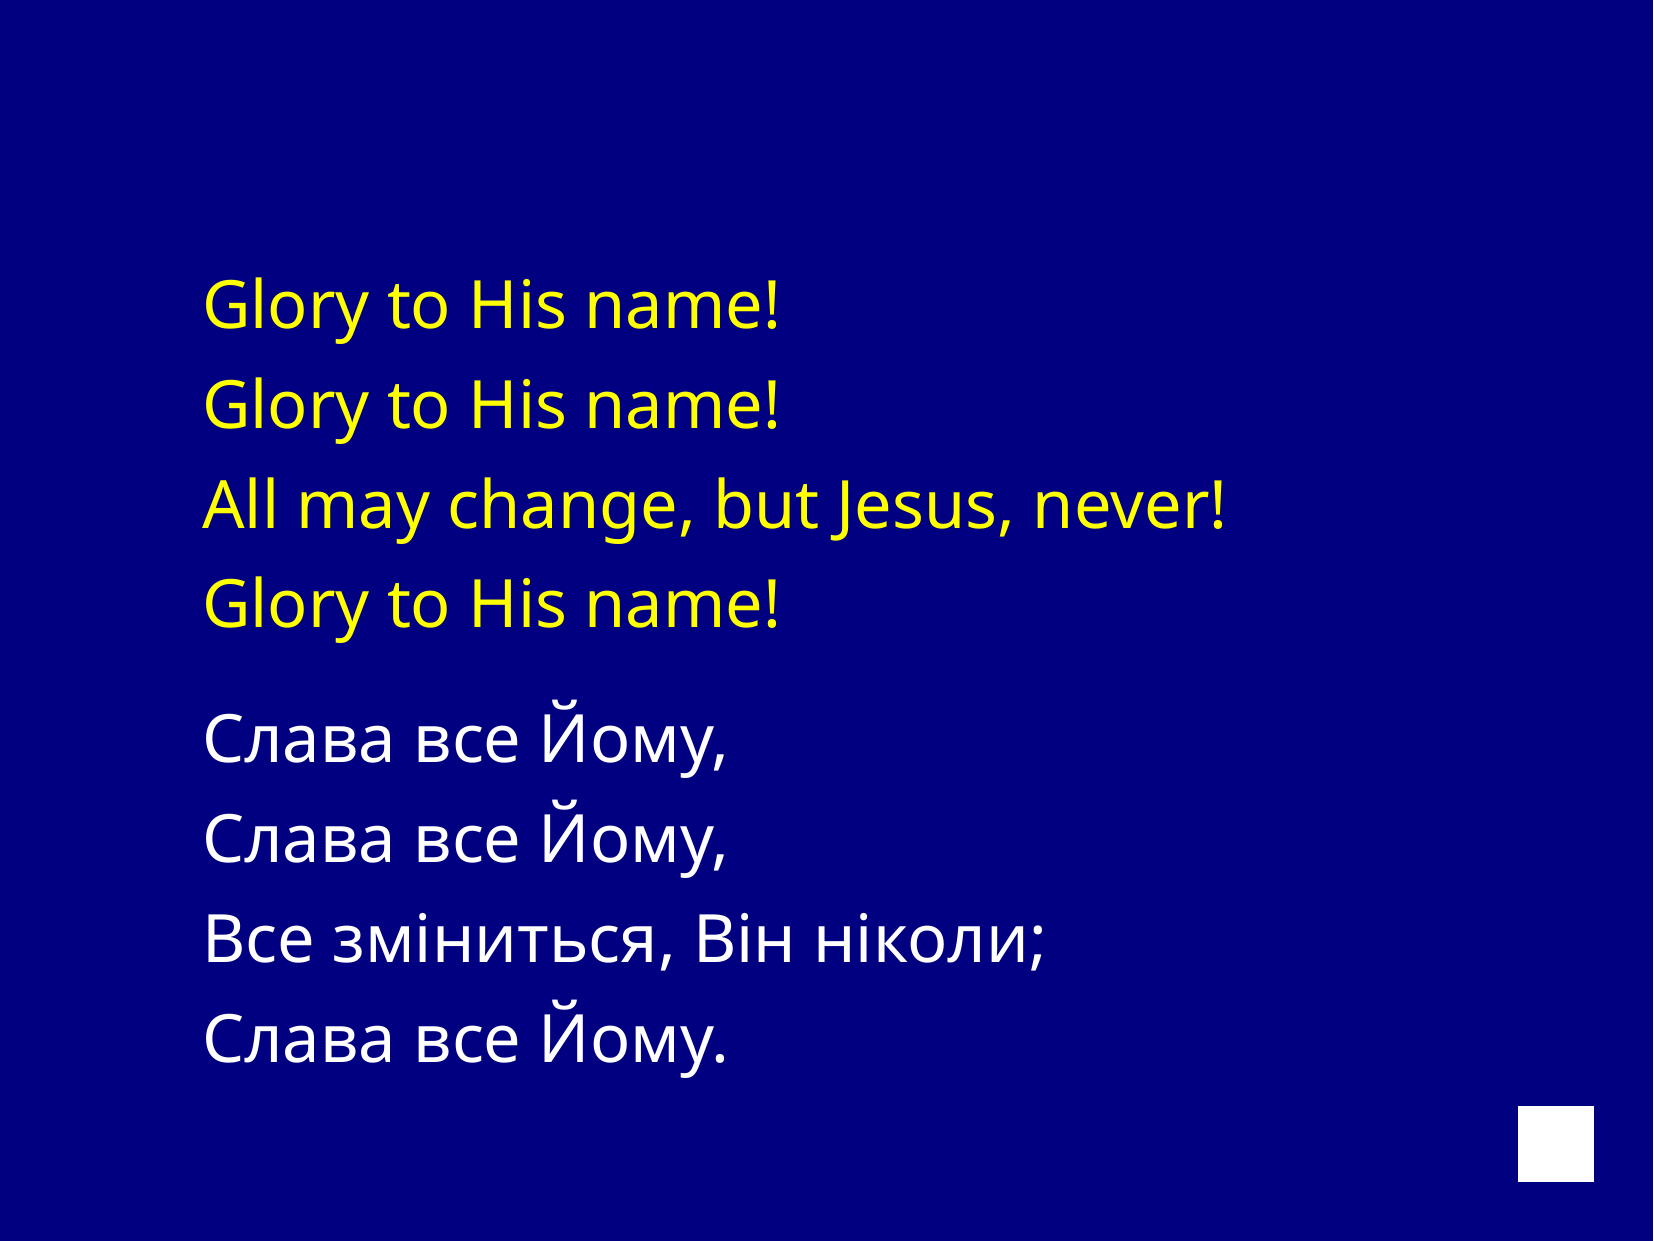

Glory to His name!
	Glory to His name!
	All may change, but Jesus, never!
	Glory to His name!
	Слава все Йому,
	Слава все Йому,
	Все зміниться, Він ніколи;
	Слава все Йому.